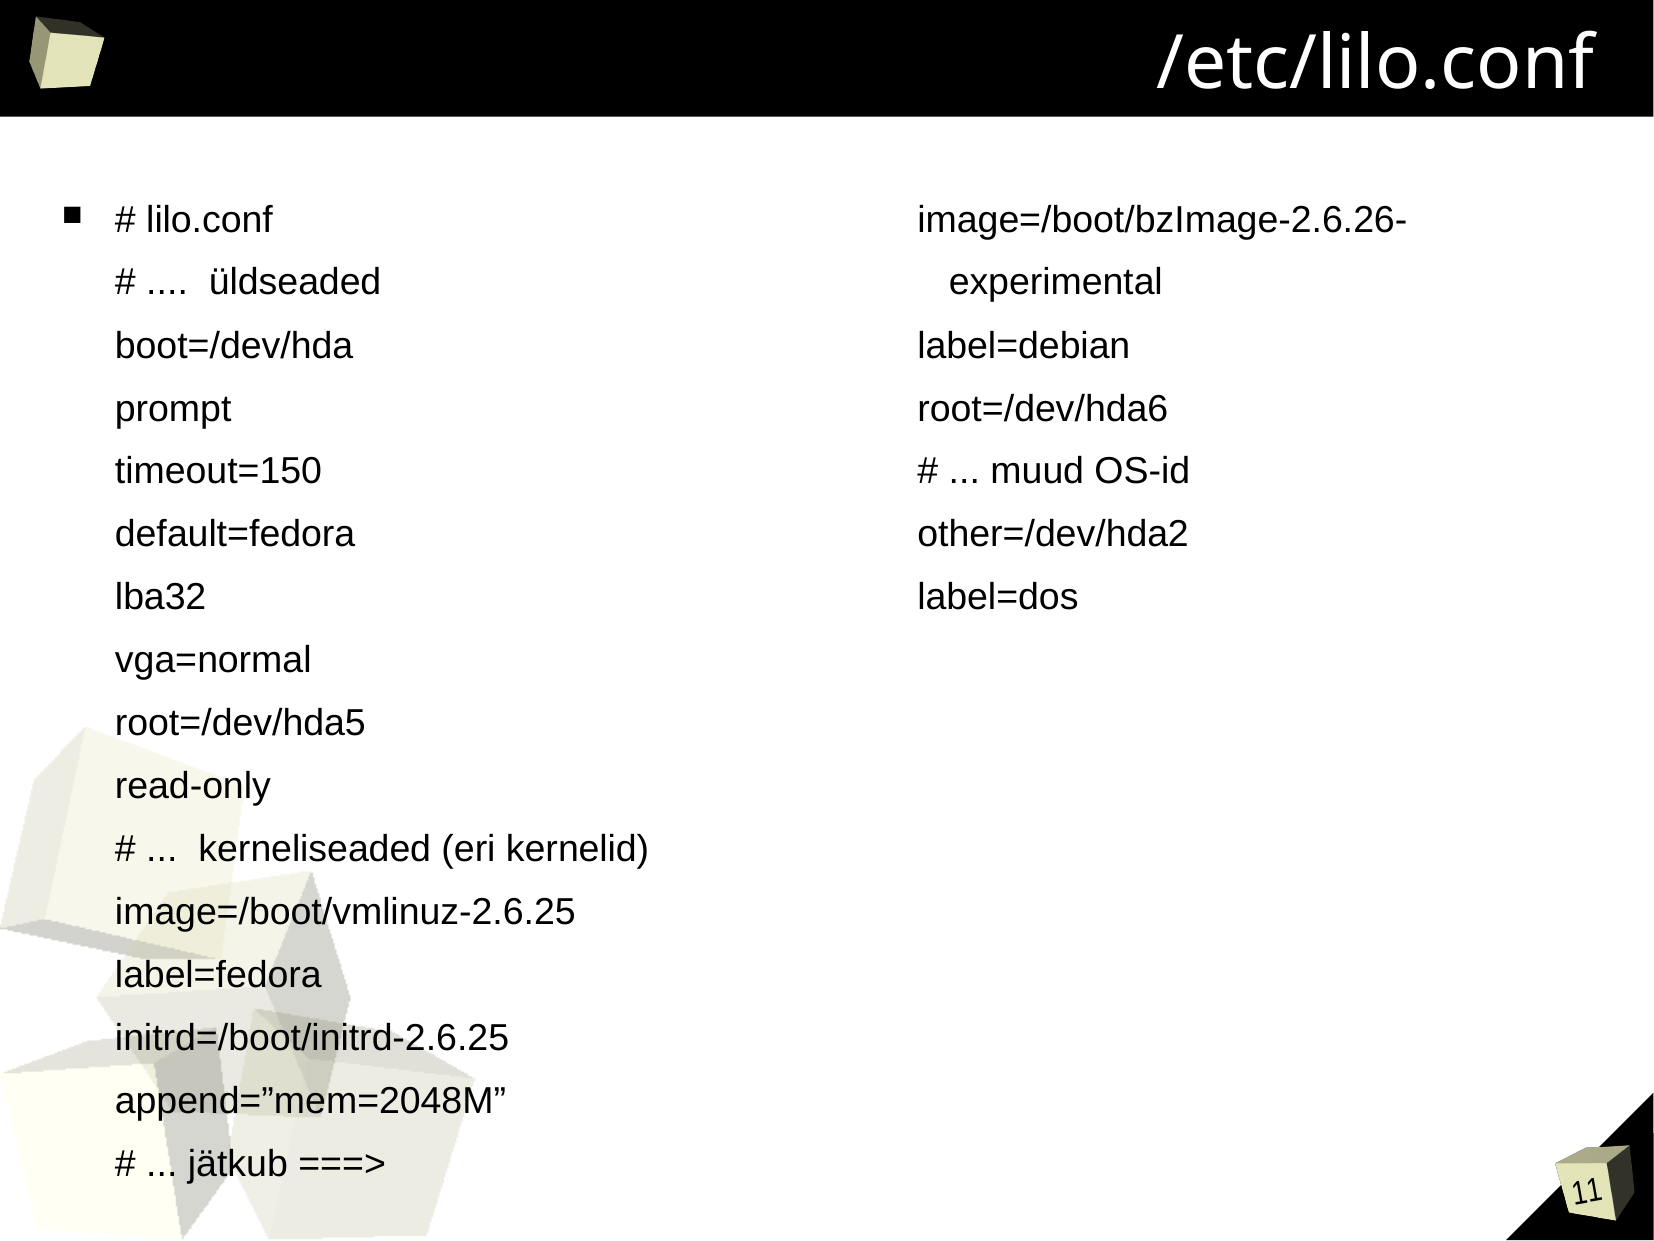

# /etc/lilo.conf
# lilo.conf # .... üldseaded boot=/dev/hda prompt timeout=150 default=fedora lba32 vga=normal root=/dev/hda5 read-only # ... kerneliseaded (eri kernelid)
image=/boot/vmlinuz-2.6.25
label=fedora
initrd=/boot/initrd-2.6.25
append=”mem=2048M”
# ... jätkub ===>
image=/boot/bzImage-2.6.26-
 experimental
label=debian
root=/dev/hda6
# ... muud OS-id
other=/dev/hda2
label=dos